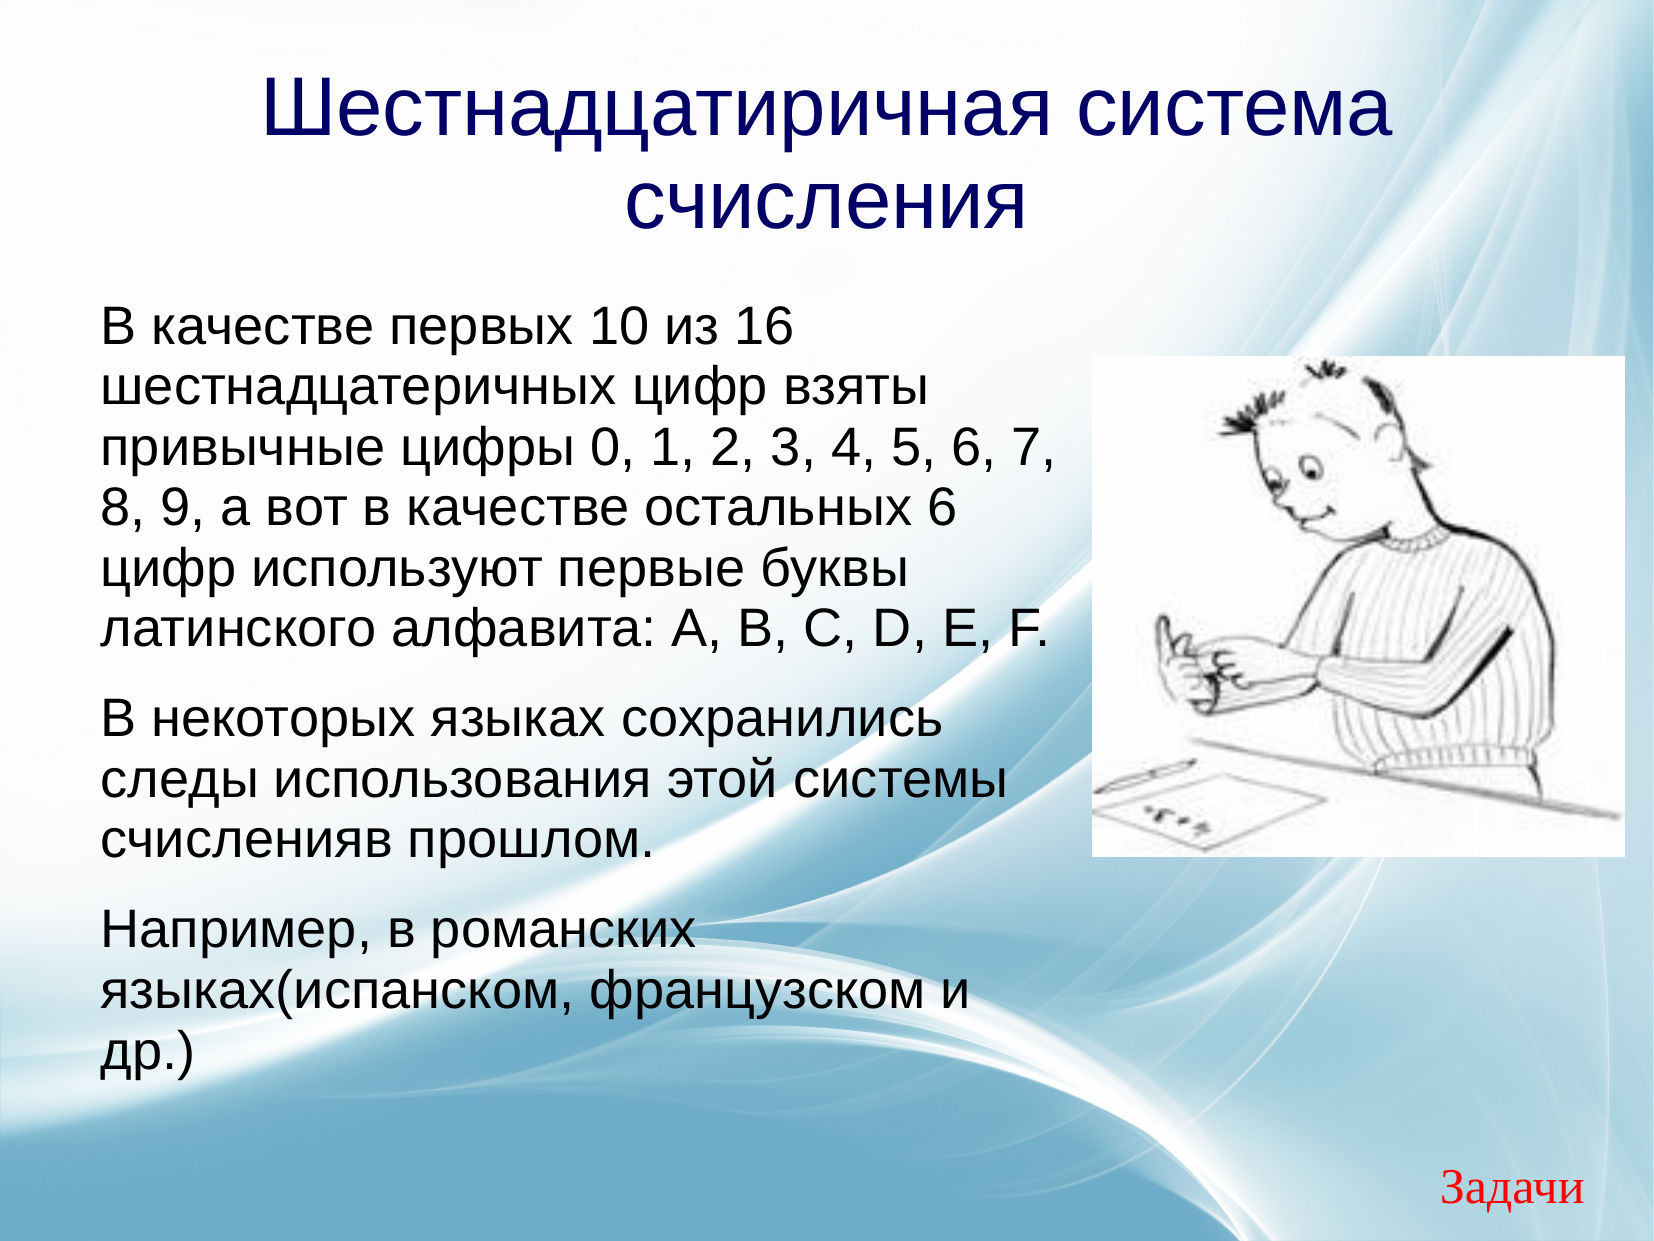

# Шестнадцатиричная система счисления
В качестве первых 10 из 16 шестнадцатеричных цифр взяты привычные цифры 0, 1, 2, 3, 4, 5, 6, 7, 8, 9, а вот в качестве остальных 6 цифр используют первые буквы латинского алфавита: А, В, С, D, Е, F.
В некоторых языках сохранились следы использования этой системы счисленияв прошлом.
Например, в романских языках(испанском, французском и др.)
Задачи